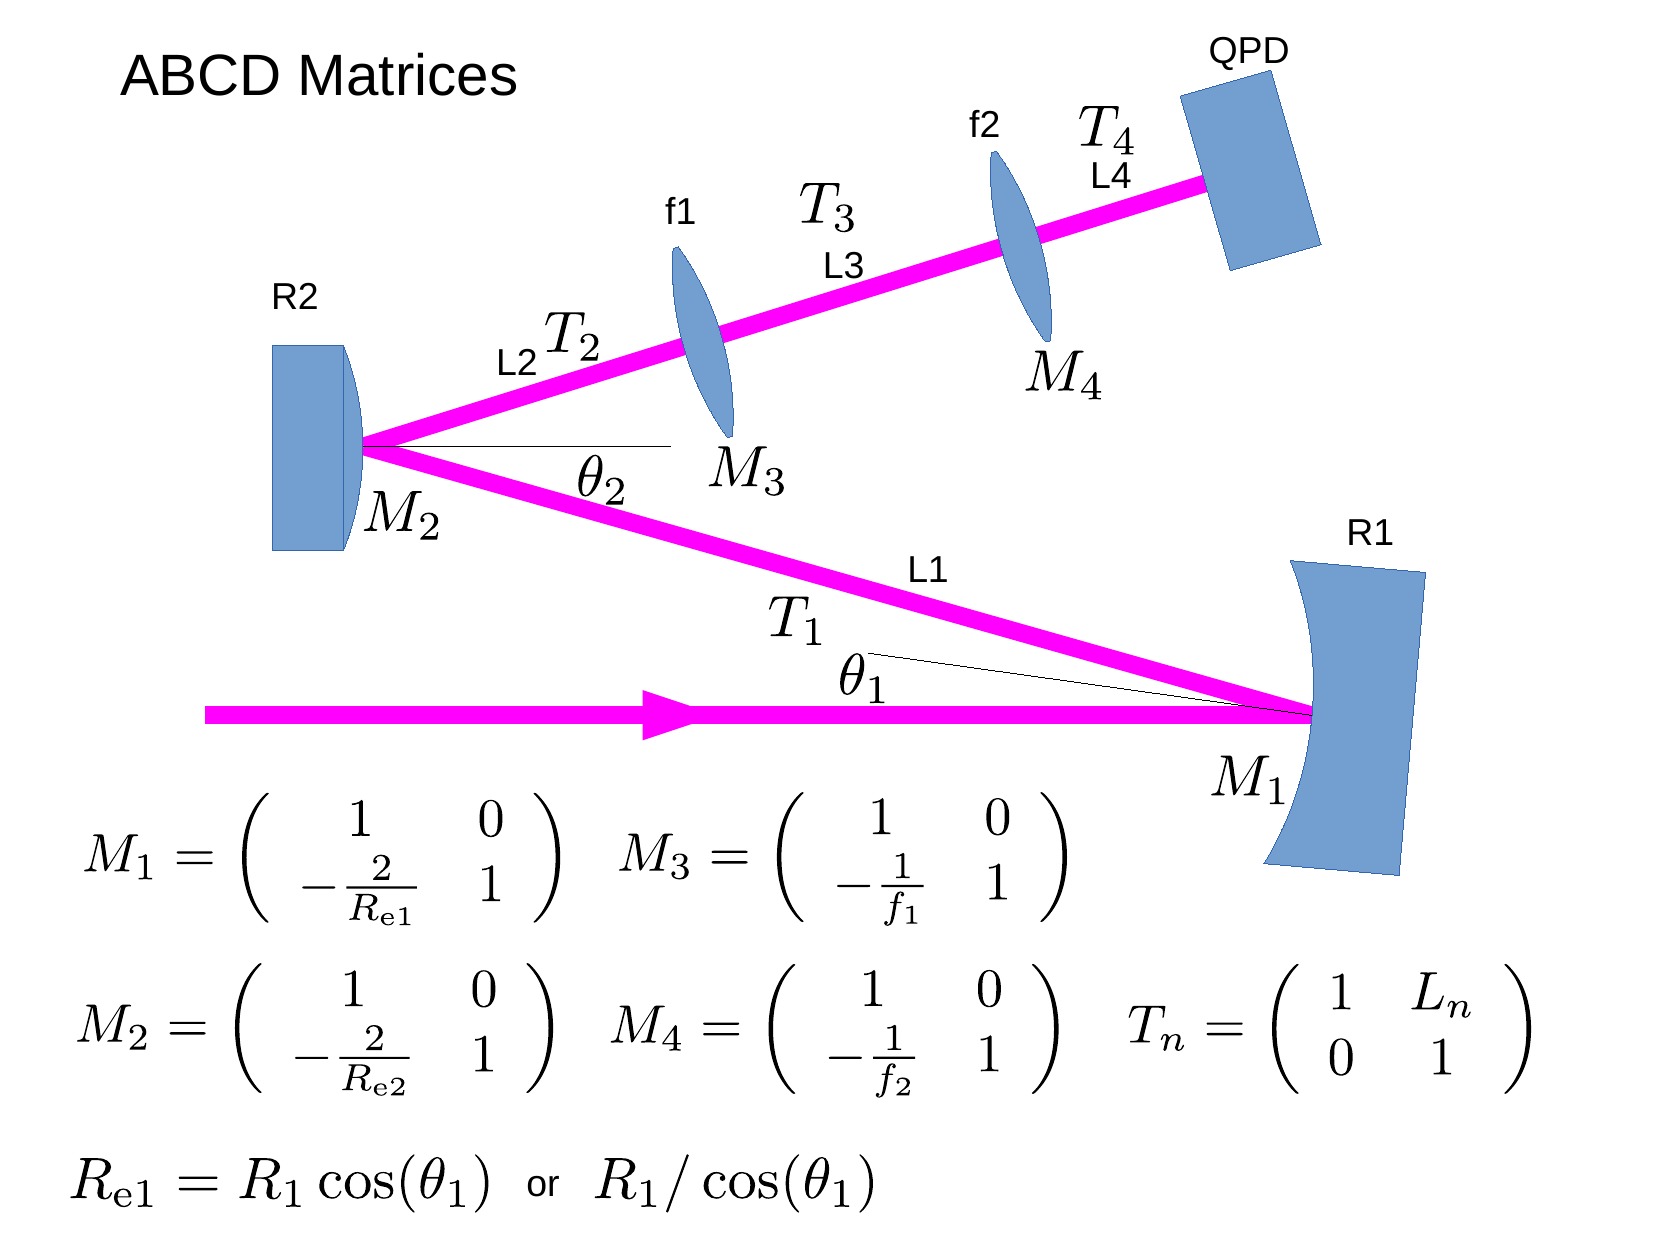

QPD
ABCD Matrices
f2
L4
f1
L3
R2
L2
R1
L1
or